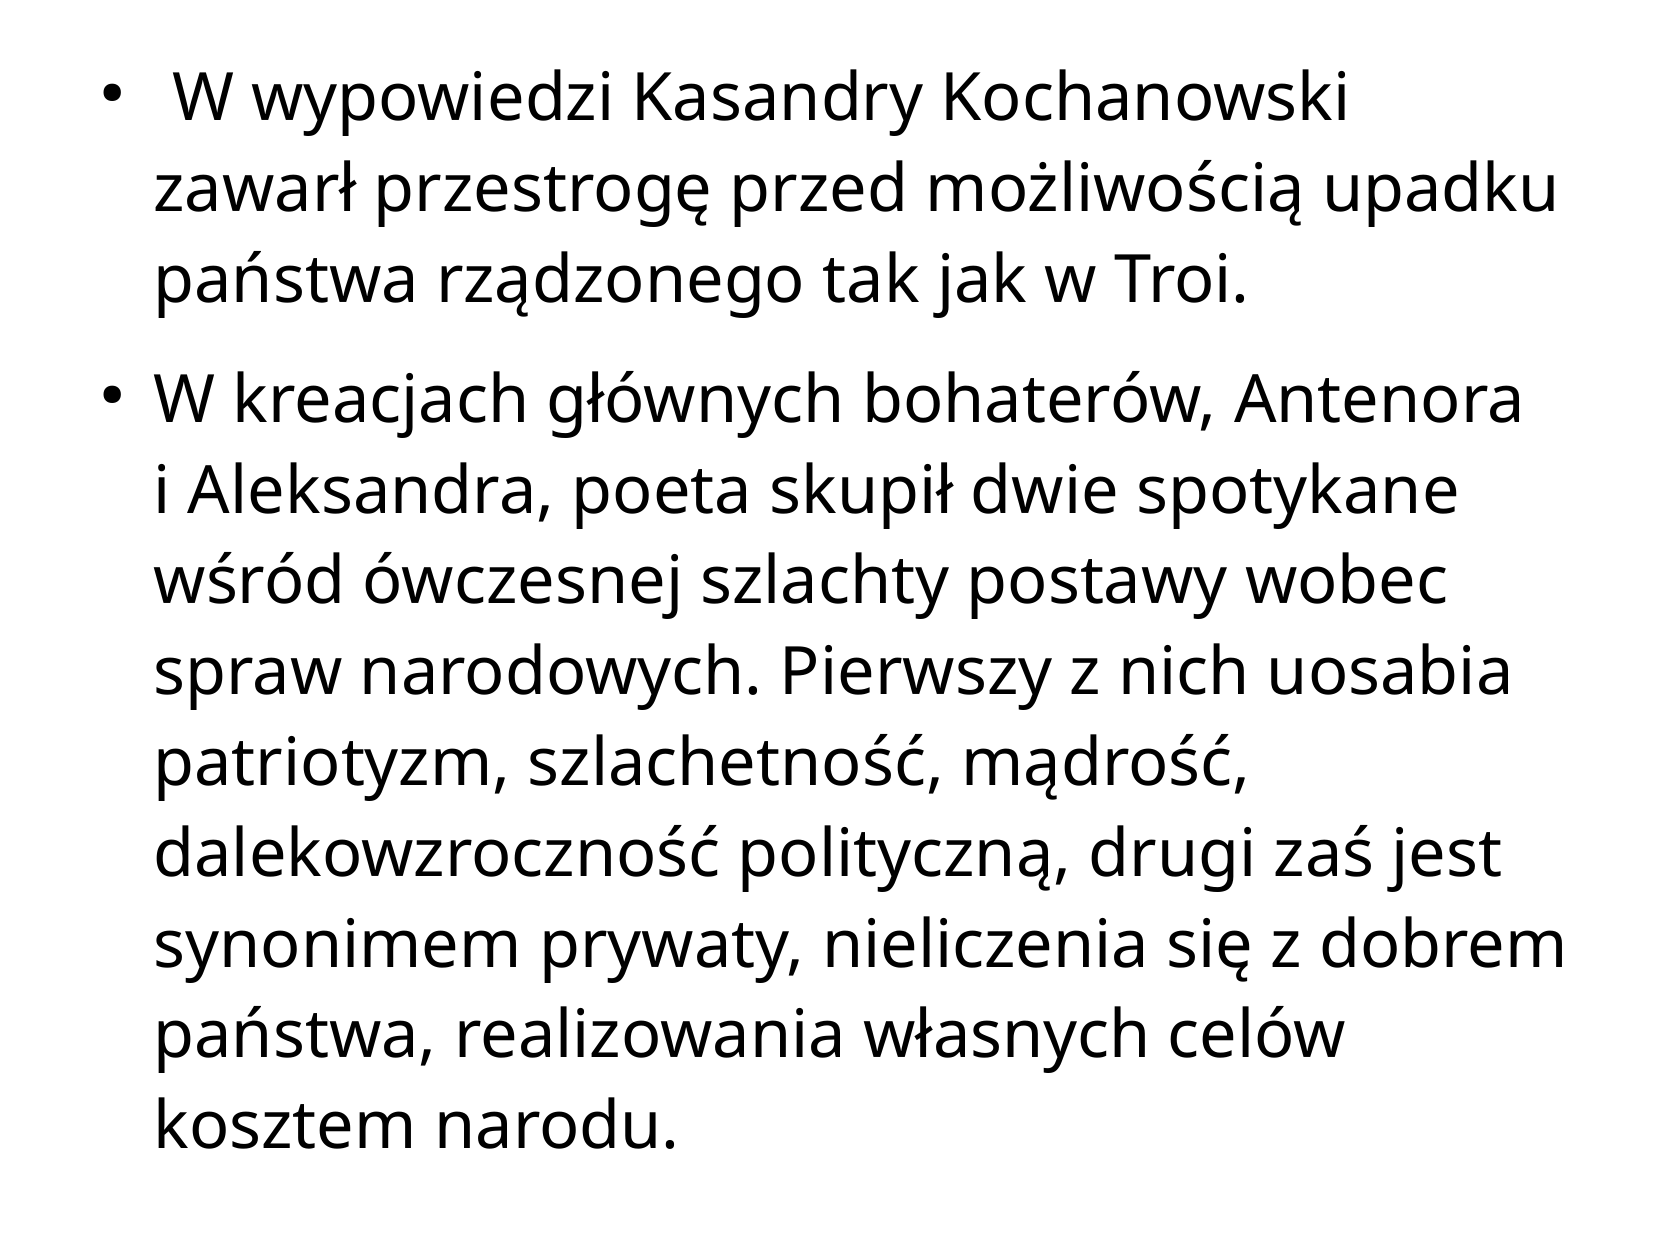

#
 W wypowiedzi Kasandry Kochanowski zawarł przestrogę przed możliwością upadku państwa rządzonego tak jak w Troi.
W kreacjach głównych bohaterów, Antenora i Aleksandra, poeta skupił dwie spotykane wśród ówczesnej szlachty postawy wobec spraw narodowych. Pierwszy z nich uosabia patriotyzm, szlachetność, mądrość, dalekowzroczność polityczną, drugi zaś jest synonimem prywaty, nieliczenia się z dobrem państwa, realizowania własnych celów kosztem narodu.